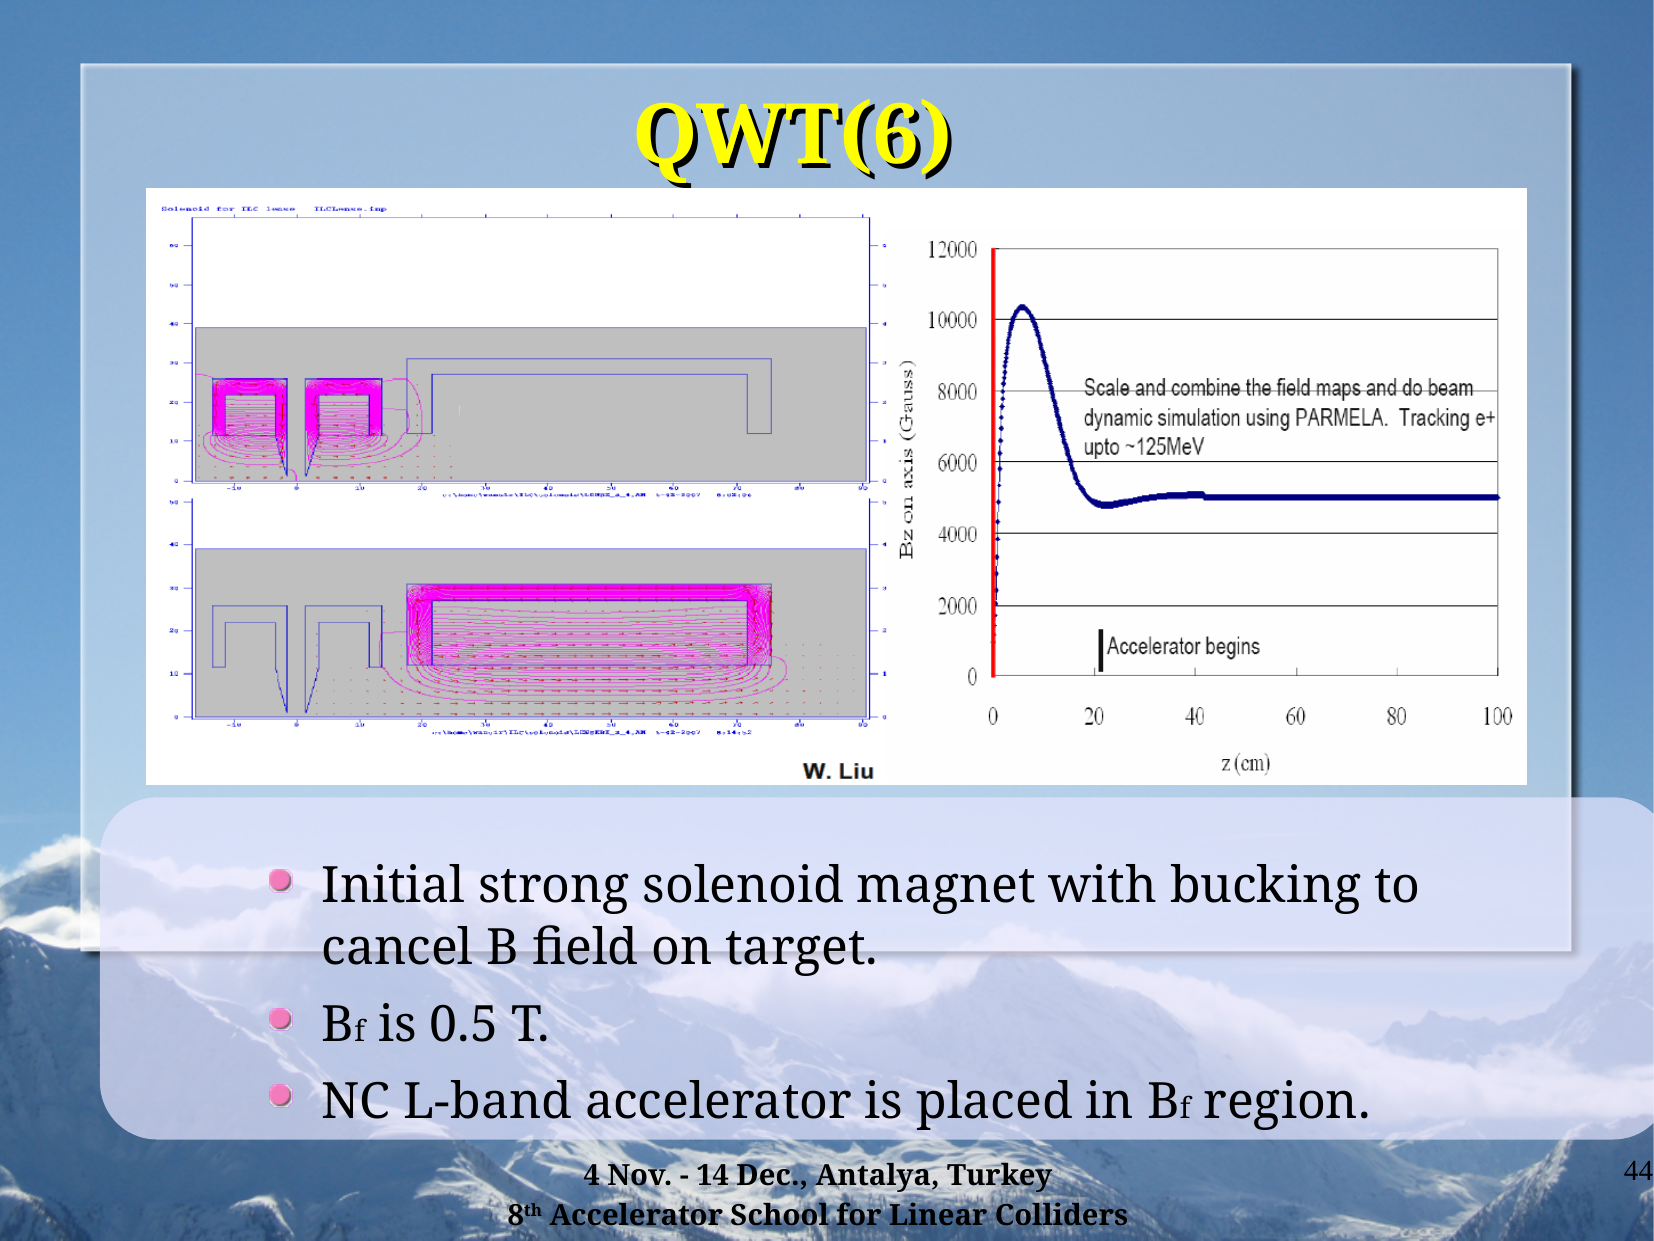

# QWT(6)
Initial strong solenoid magnet with bucking to cancel B field on target.
Bf is 0.5 T.
NC L-band accelerator is placed in Bf region.
44